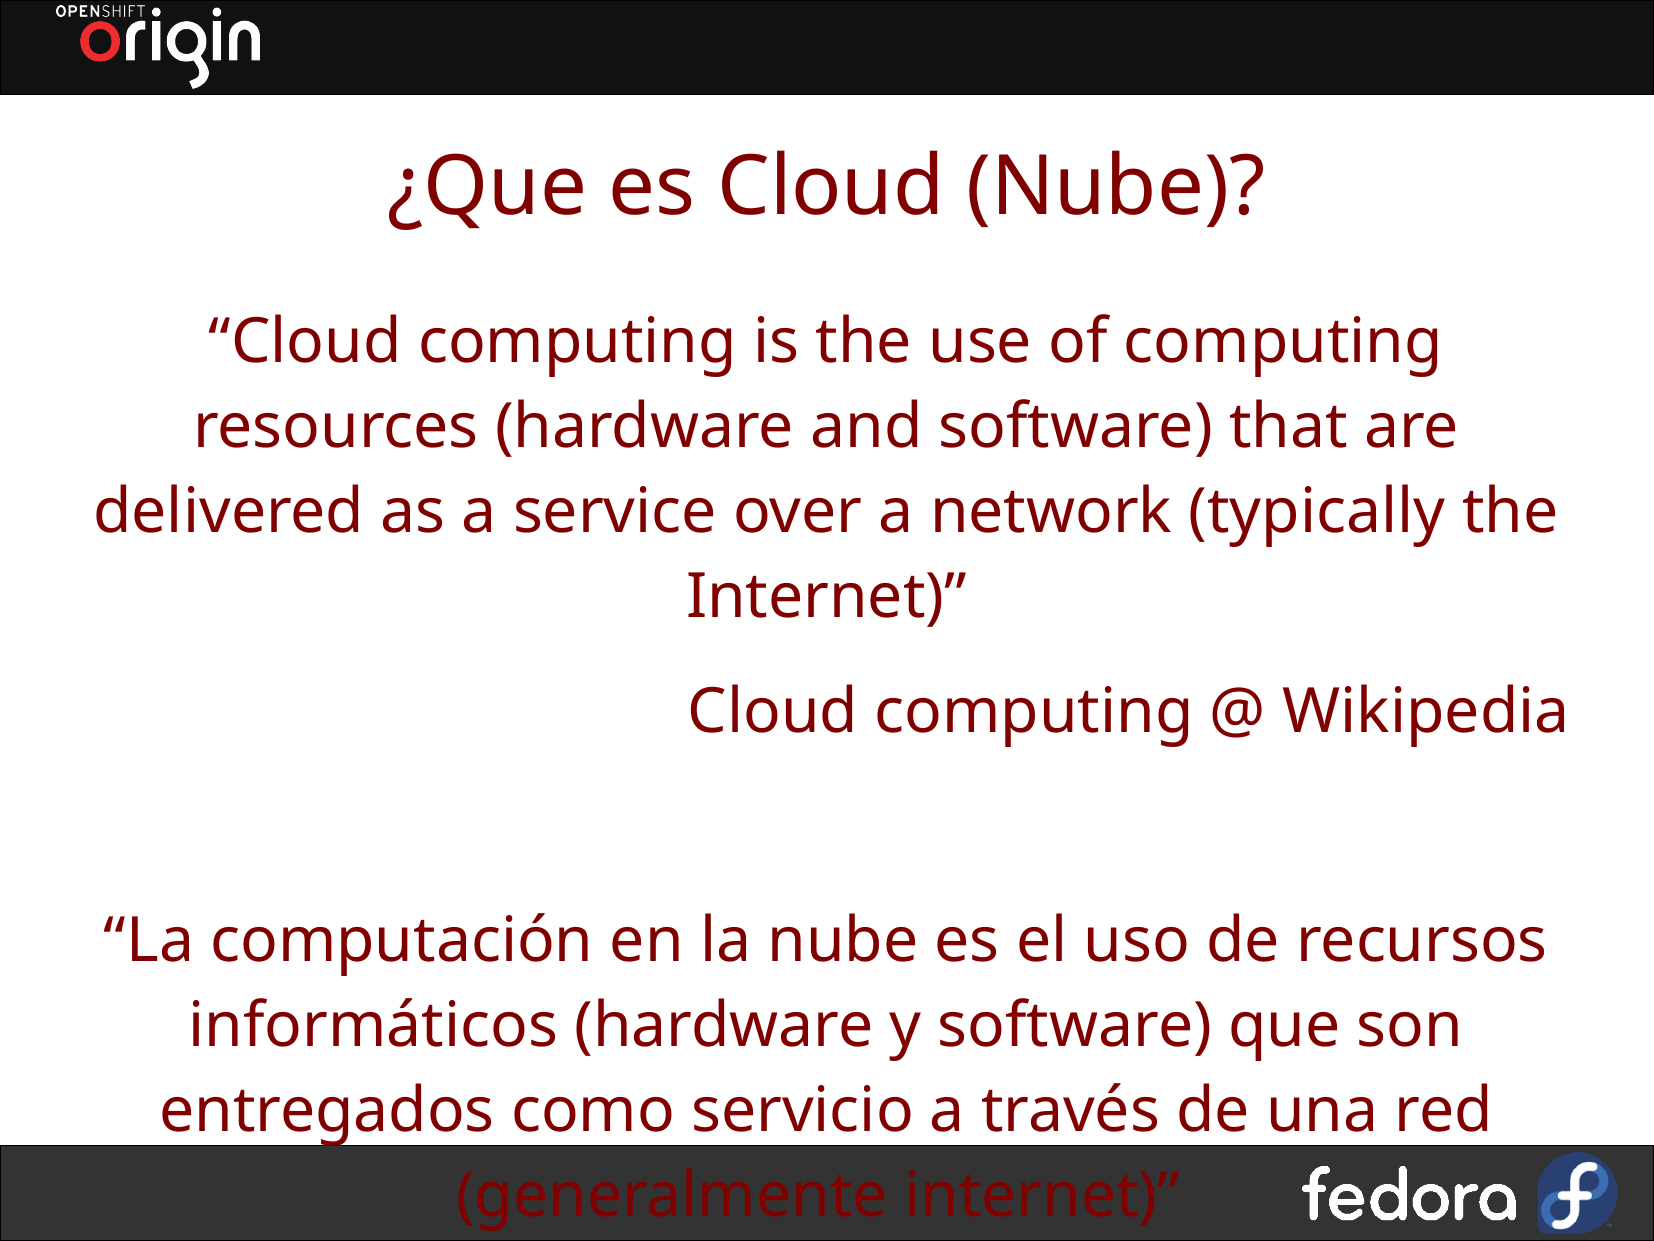

# ¿Que es Cloud (Nube)?
“Cloud computing is the use of computing resources (hardware and software) that are delivered as a service over a network (typically the Internet)”
Cloud computing @ Wikipedia
“La computación en la nube es el uso de recursos informáticos (hardware y software) que son entregados como servicio a través de una red (generalmente internet)”